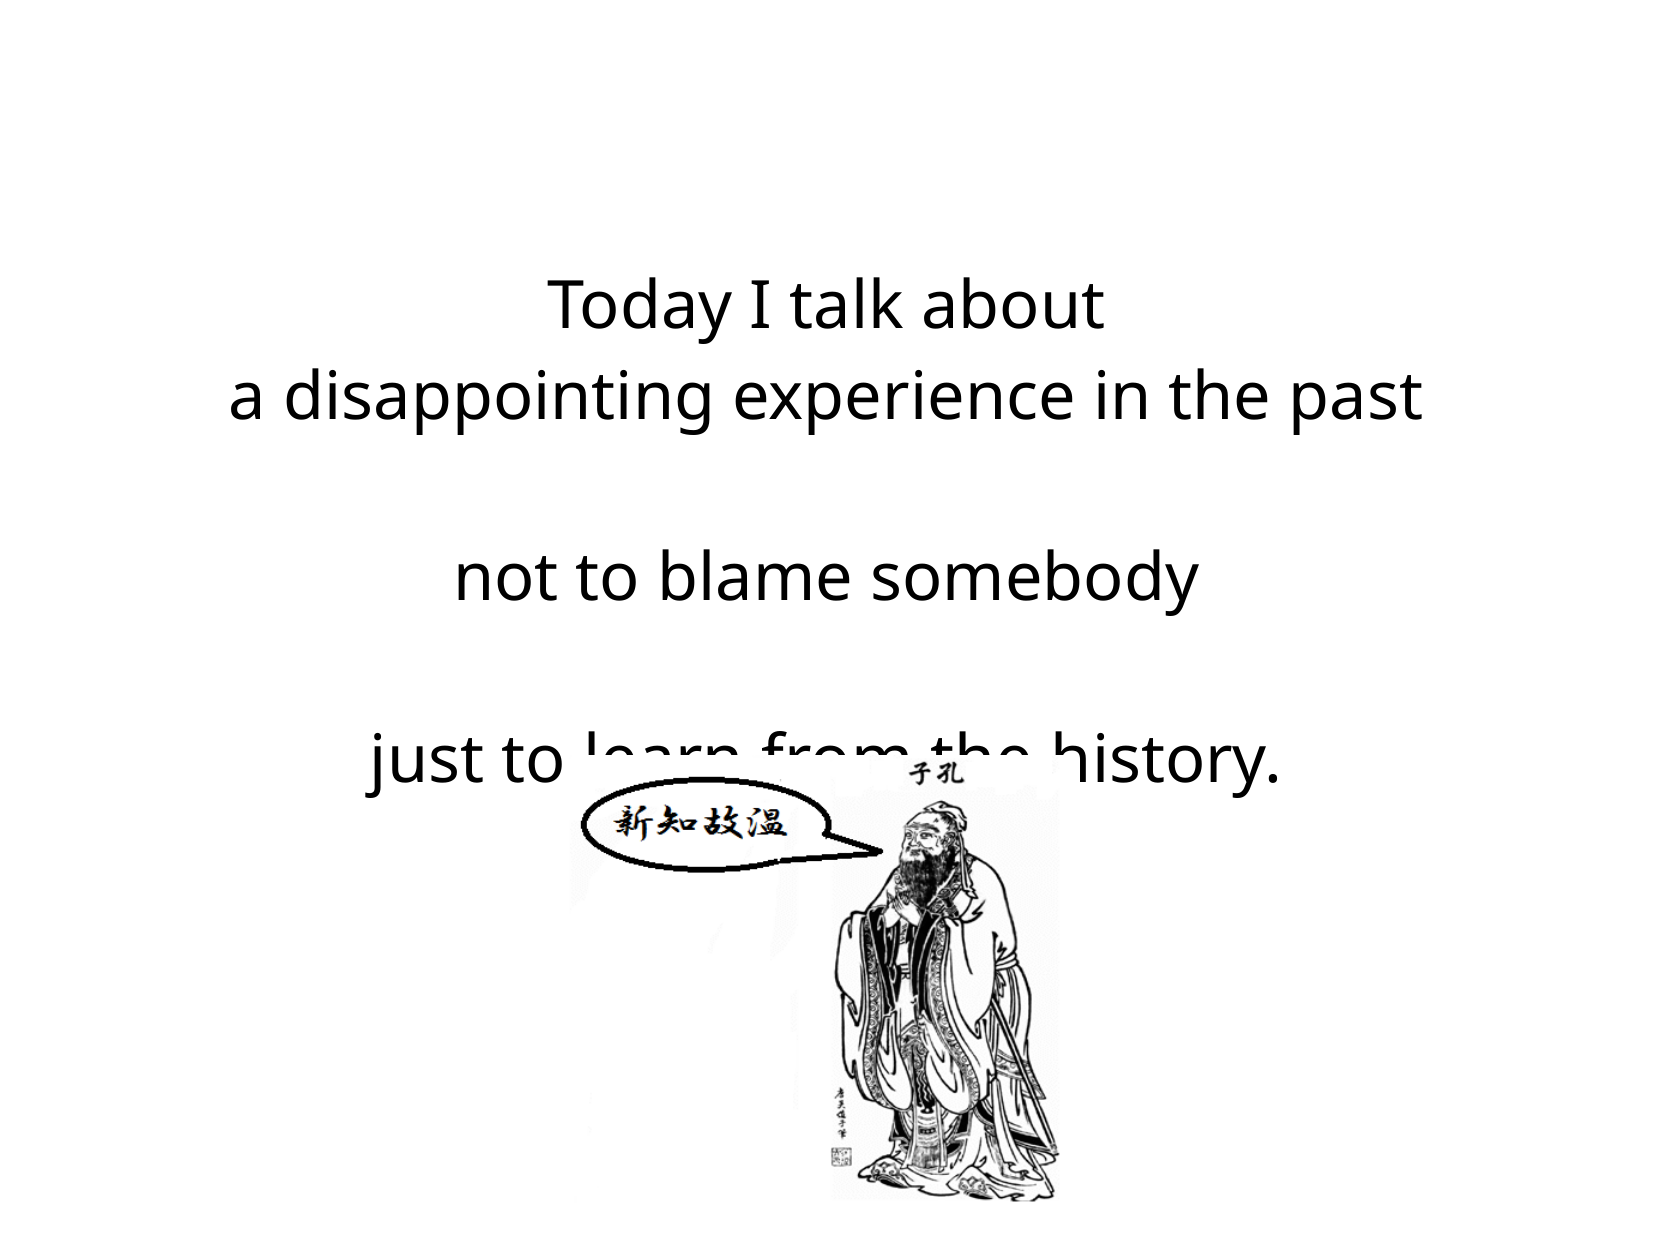

# Today I talk about a disappointing experience in the past
not to blame somebody
just to learn from the history.